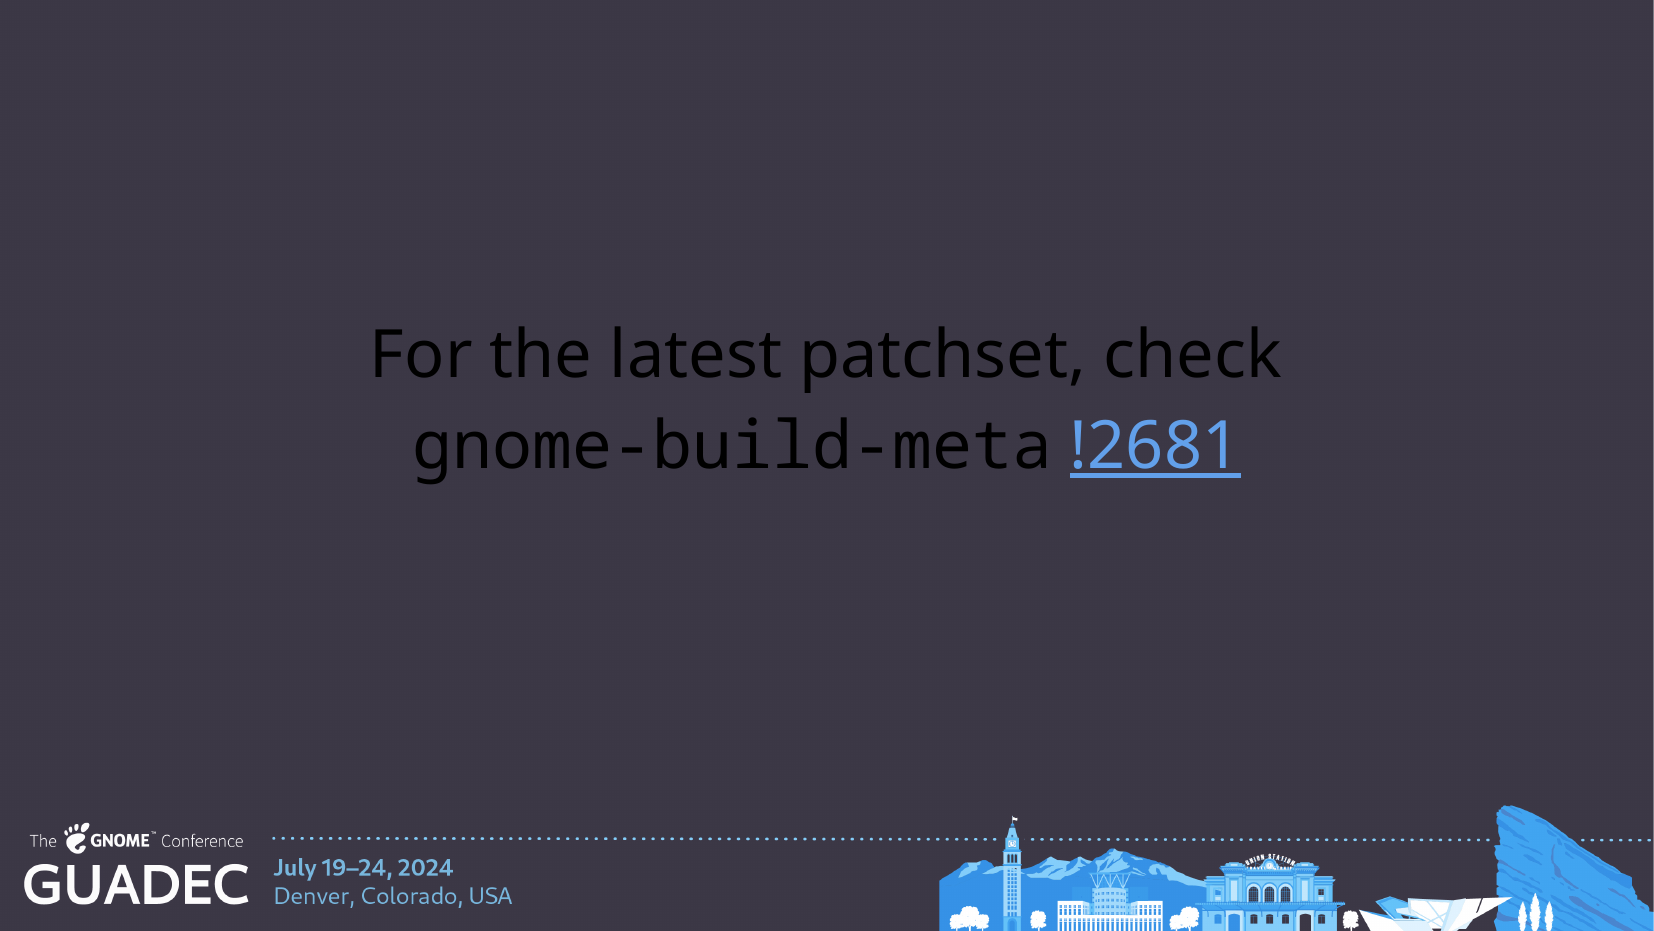

# For the latest patchset, check
gnome-build-meta !2681